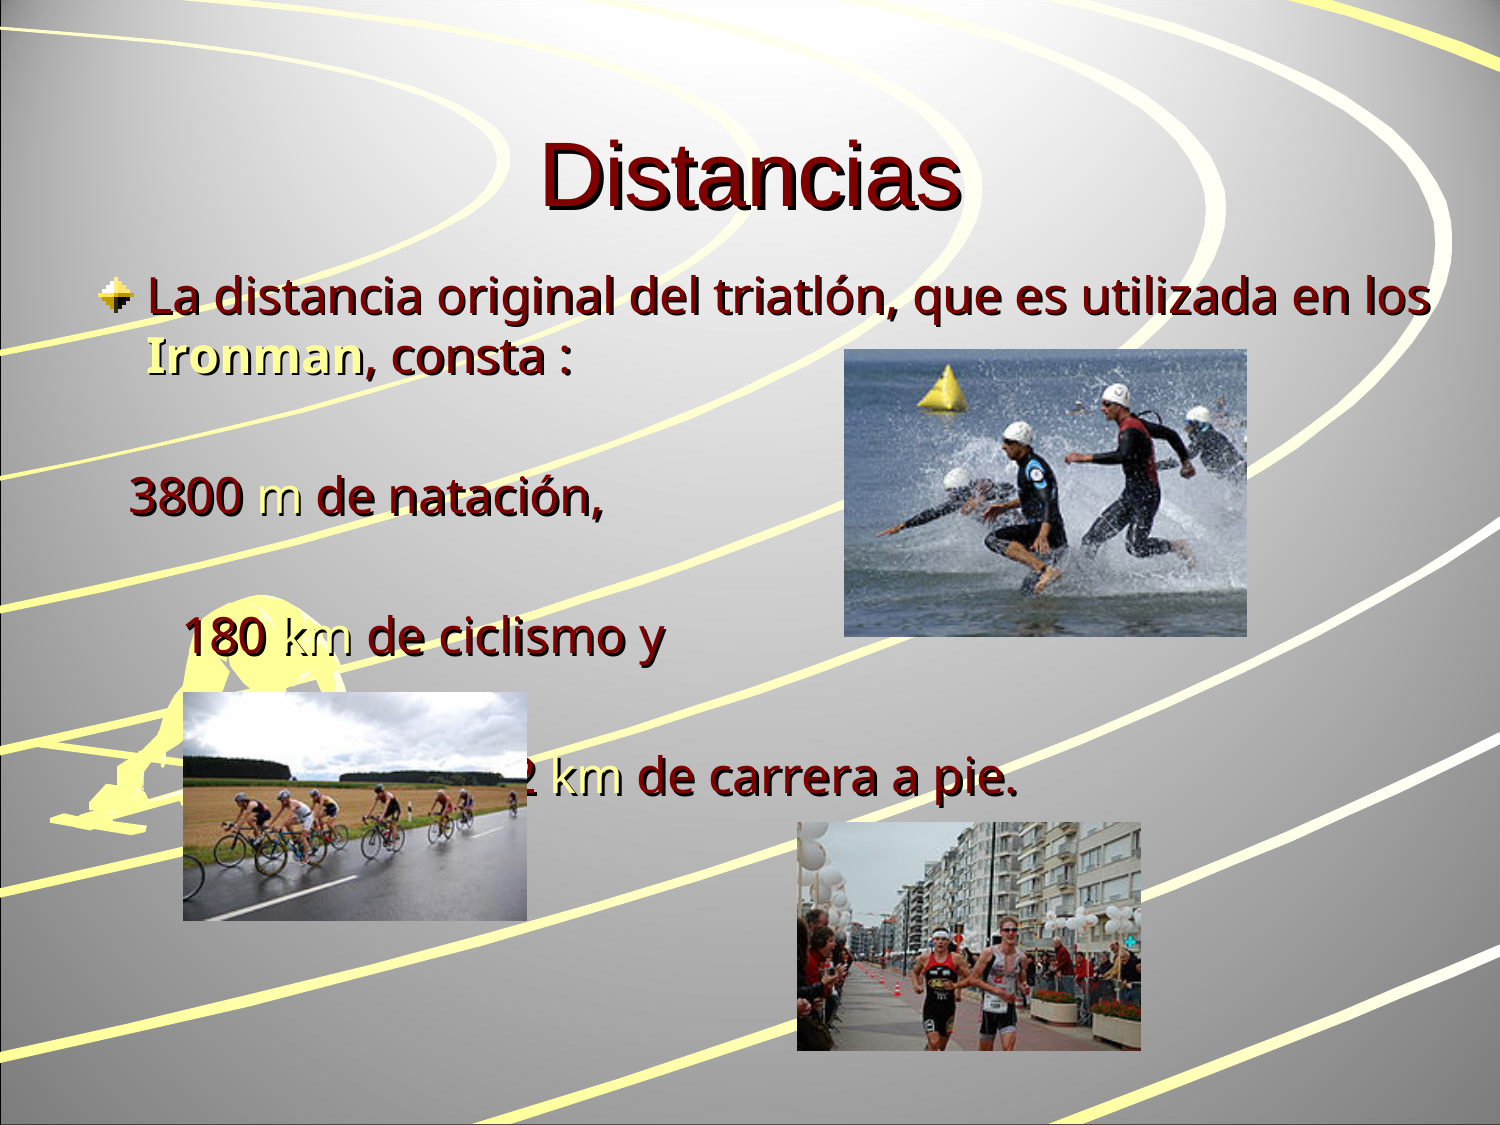

# Distancias
La distancia original del triatlón, que es utilizada en los Ironman, consta :
 3800 m de natación,
 180 km de ciclismo y
 42 km de carrera a pie.